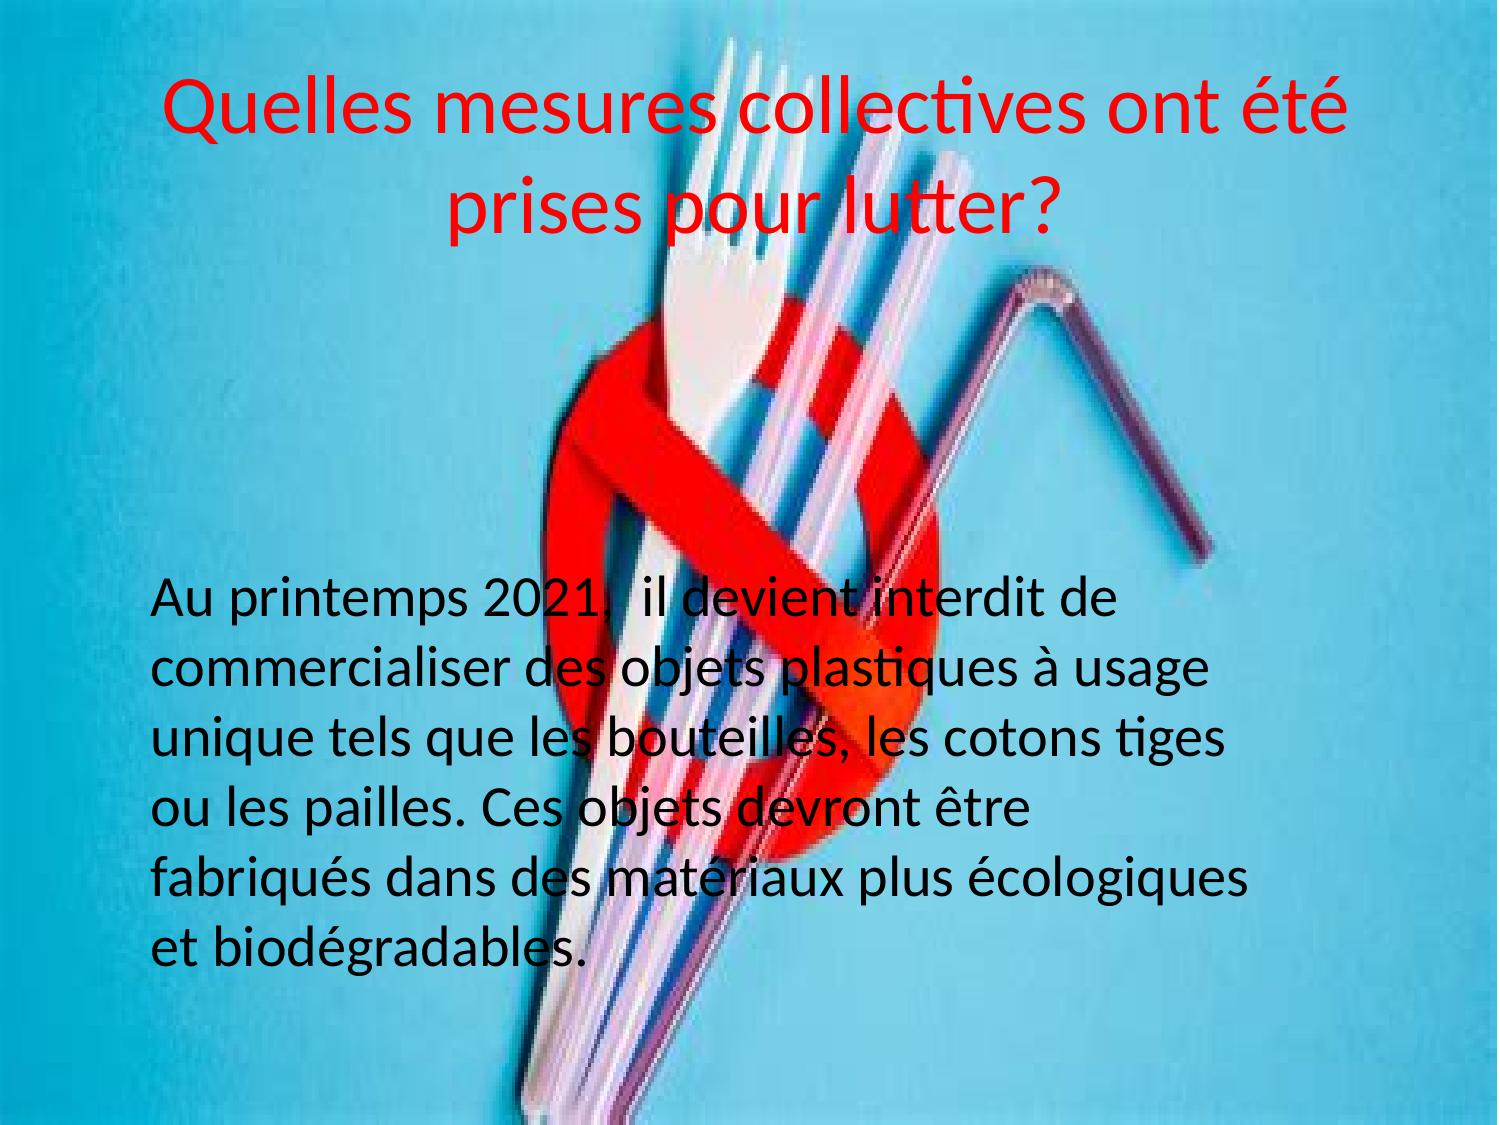

Quelles mesures collectives ont été prises pour lutter?
Au printemps 2021, il devient interdit de commercialiser des objets plastiques à usage unique tels que les bouteilles, les cotons tiges ou les pailles. Ces objets devront être fabriqués dans des matériaux plus écologiques et biodégradables.